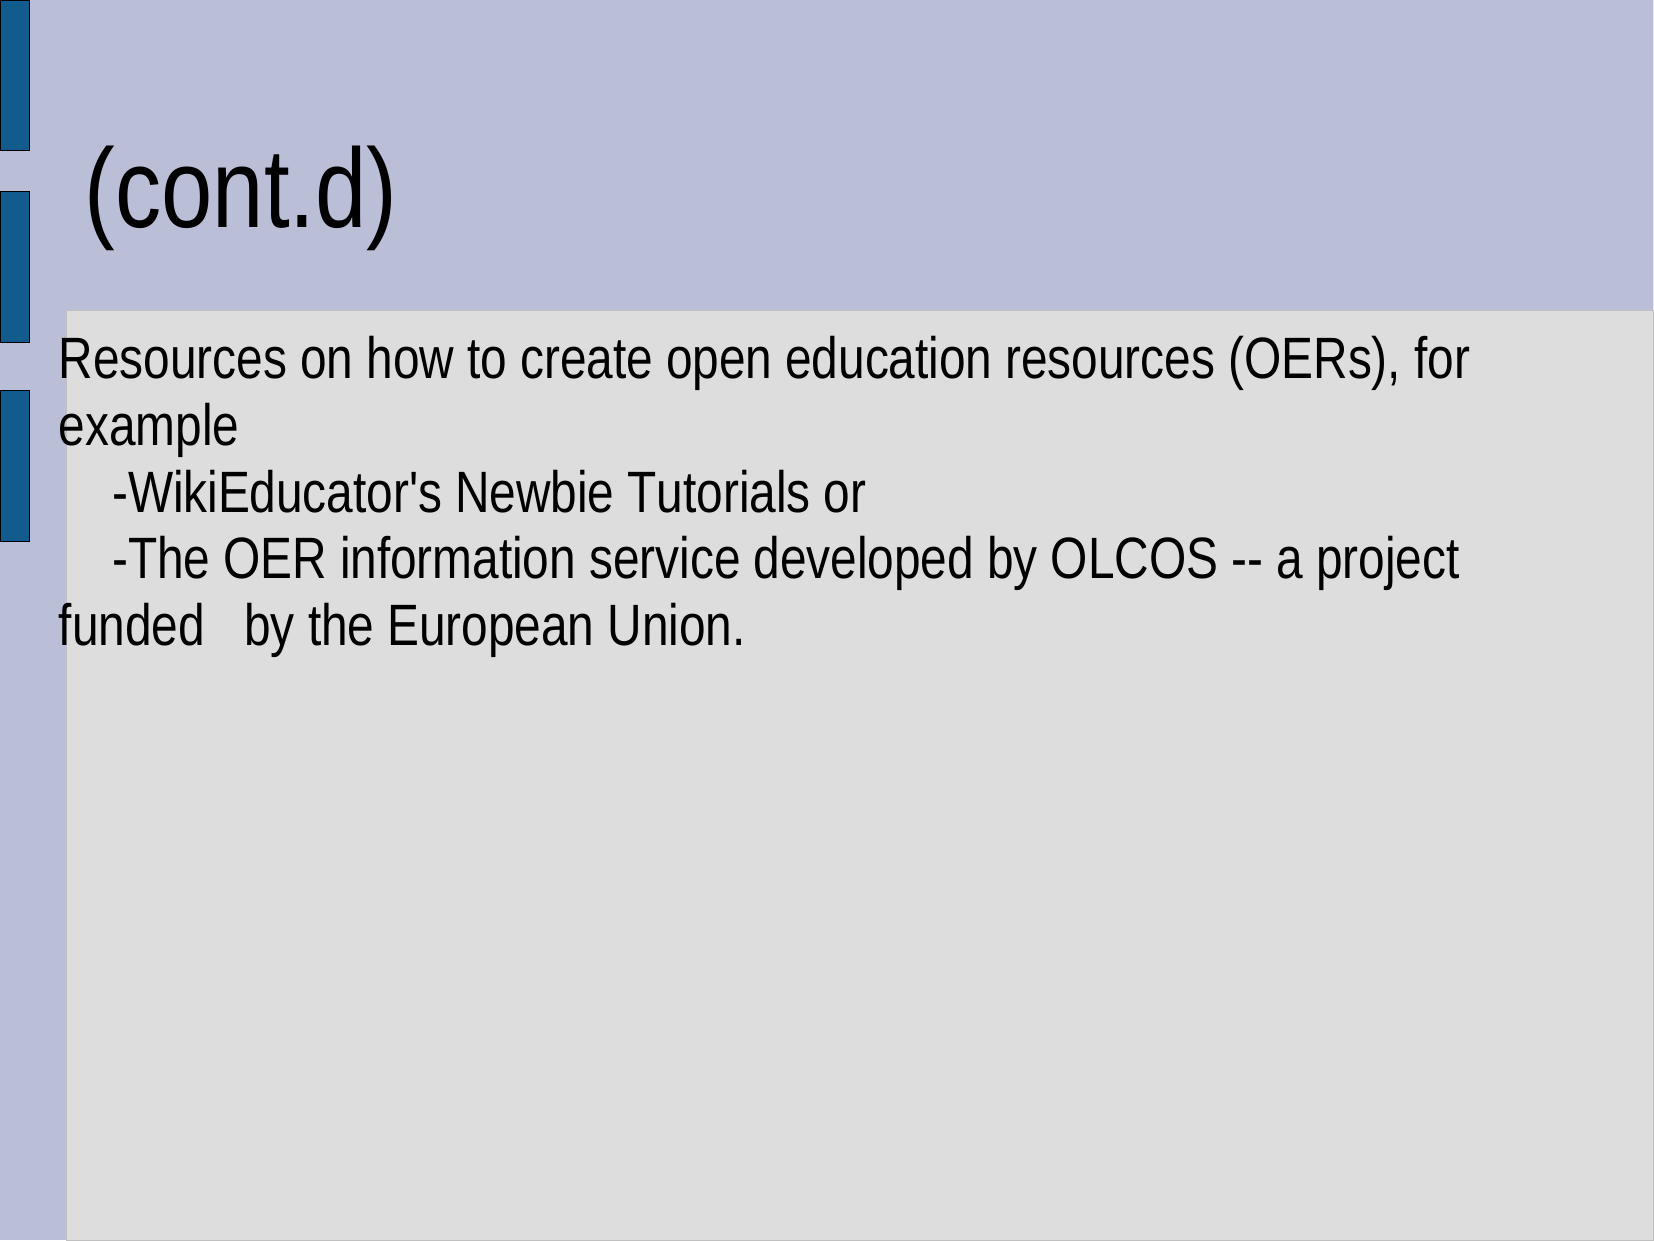

(cont.d)
Resources on how to create open education resources (OERs), for example
 -WikiEducator's Newbie Tutorials or
 -The OER information service developed by OLCOS -- a project funded by the European Union.